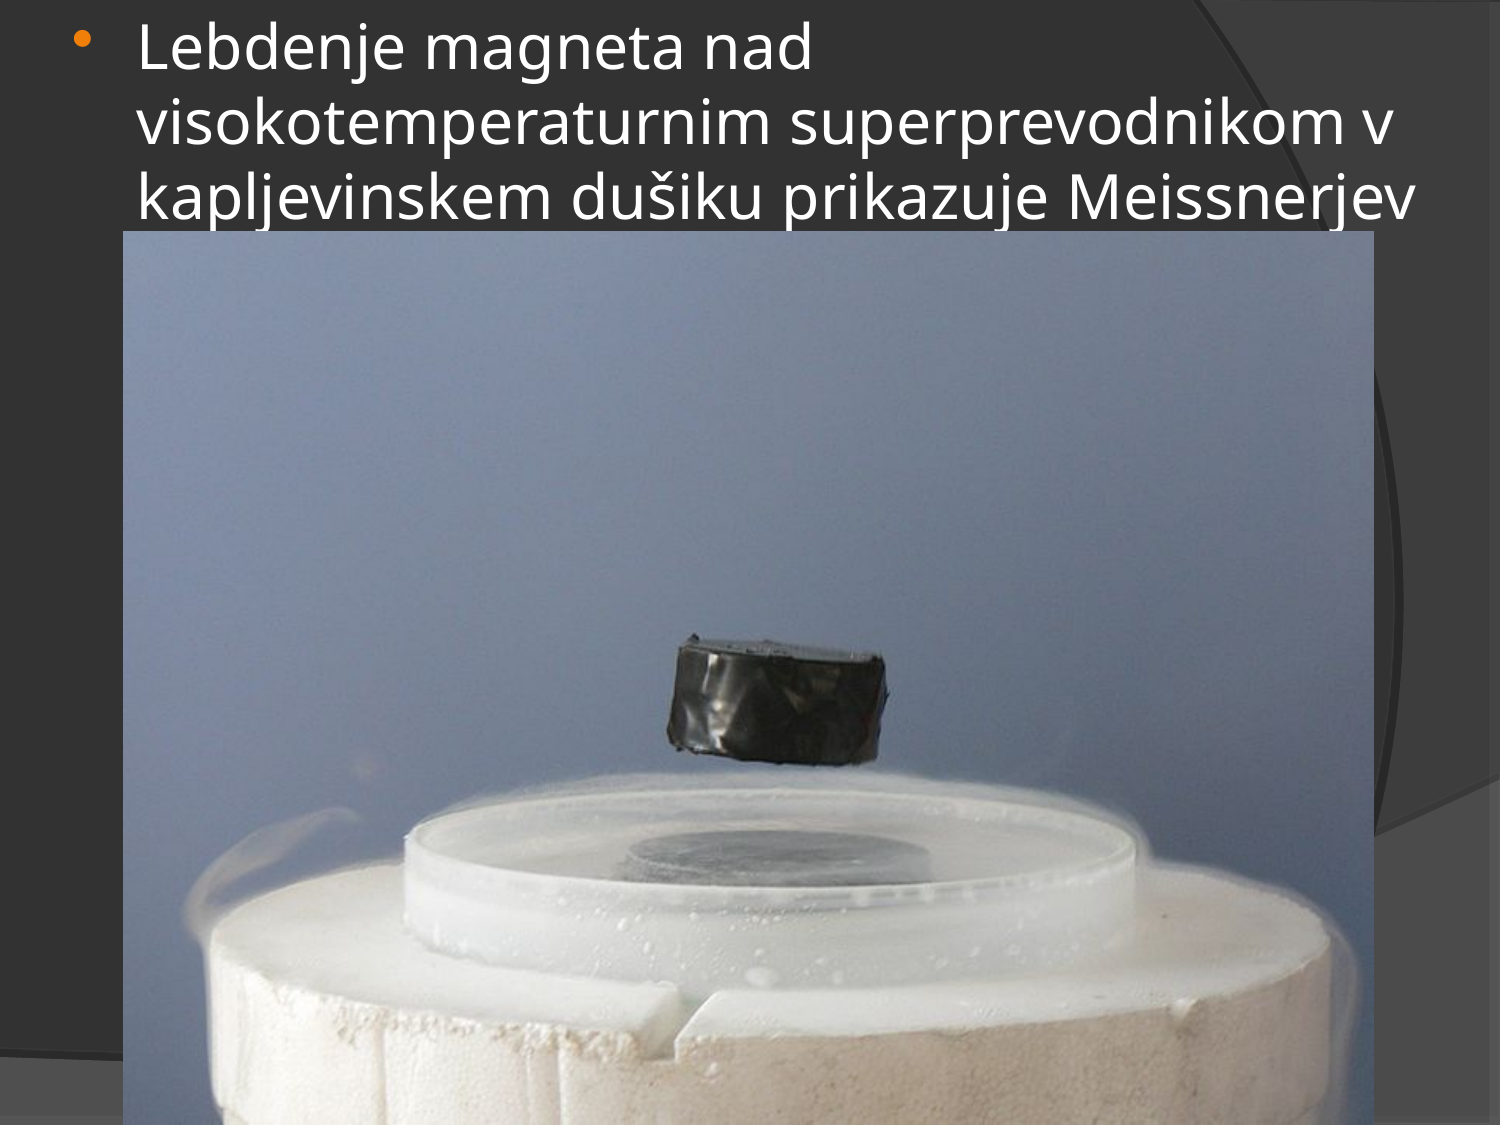

# Lebdenje magneta nad visokotemperaturnim superprevodnikom v kapljevinskem dušiku prikazuje Meissnerjev pojav.